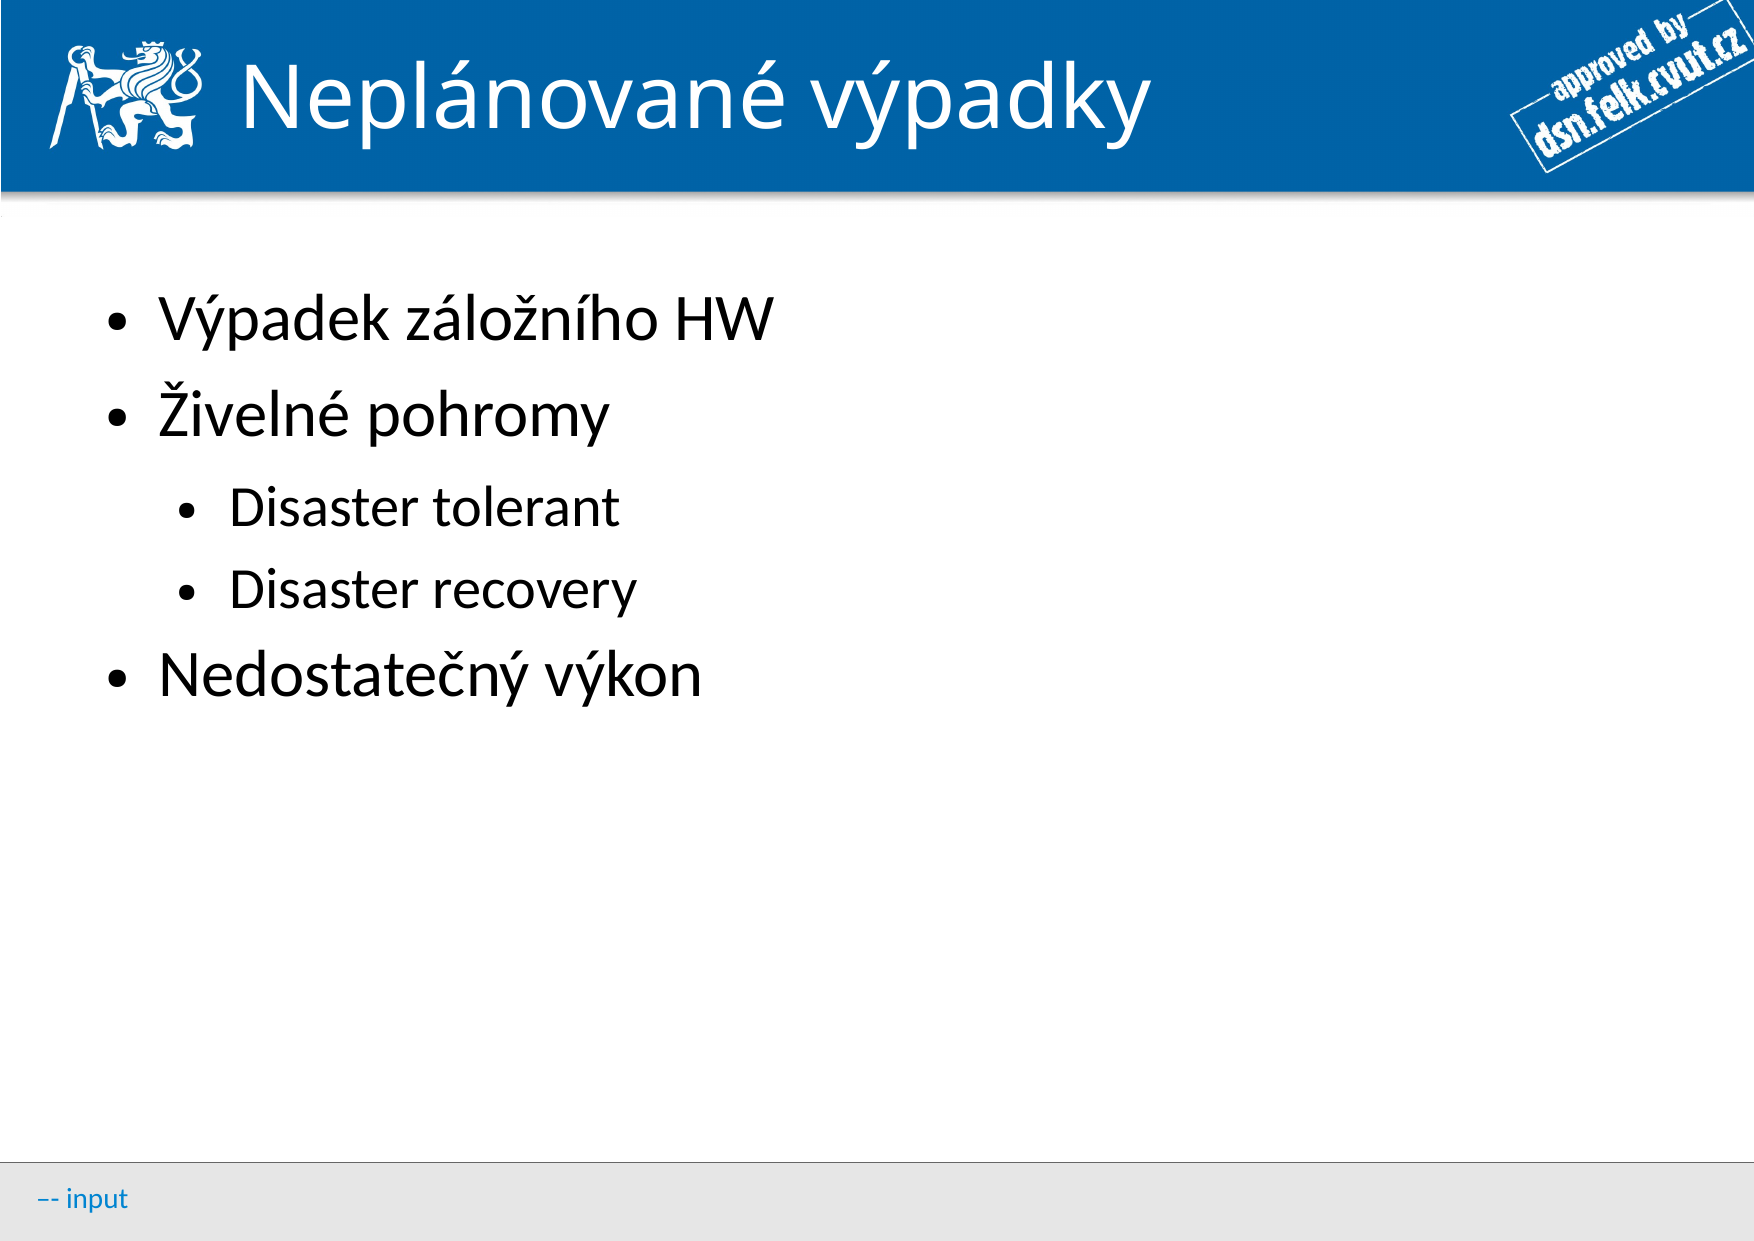

# Neplánované výpadky
Výpadek záložního HW
Živelné pohromy
Disaster tolerant
Disaster recovery
Nedostatečný výkon